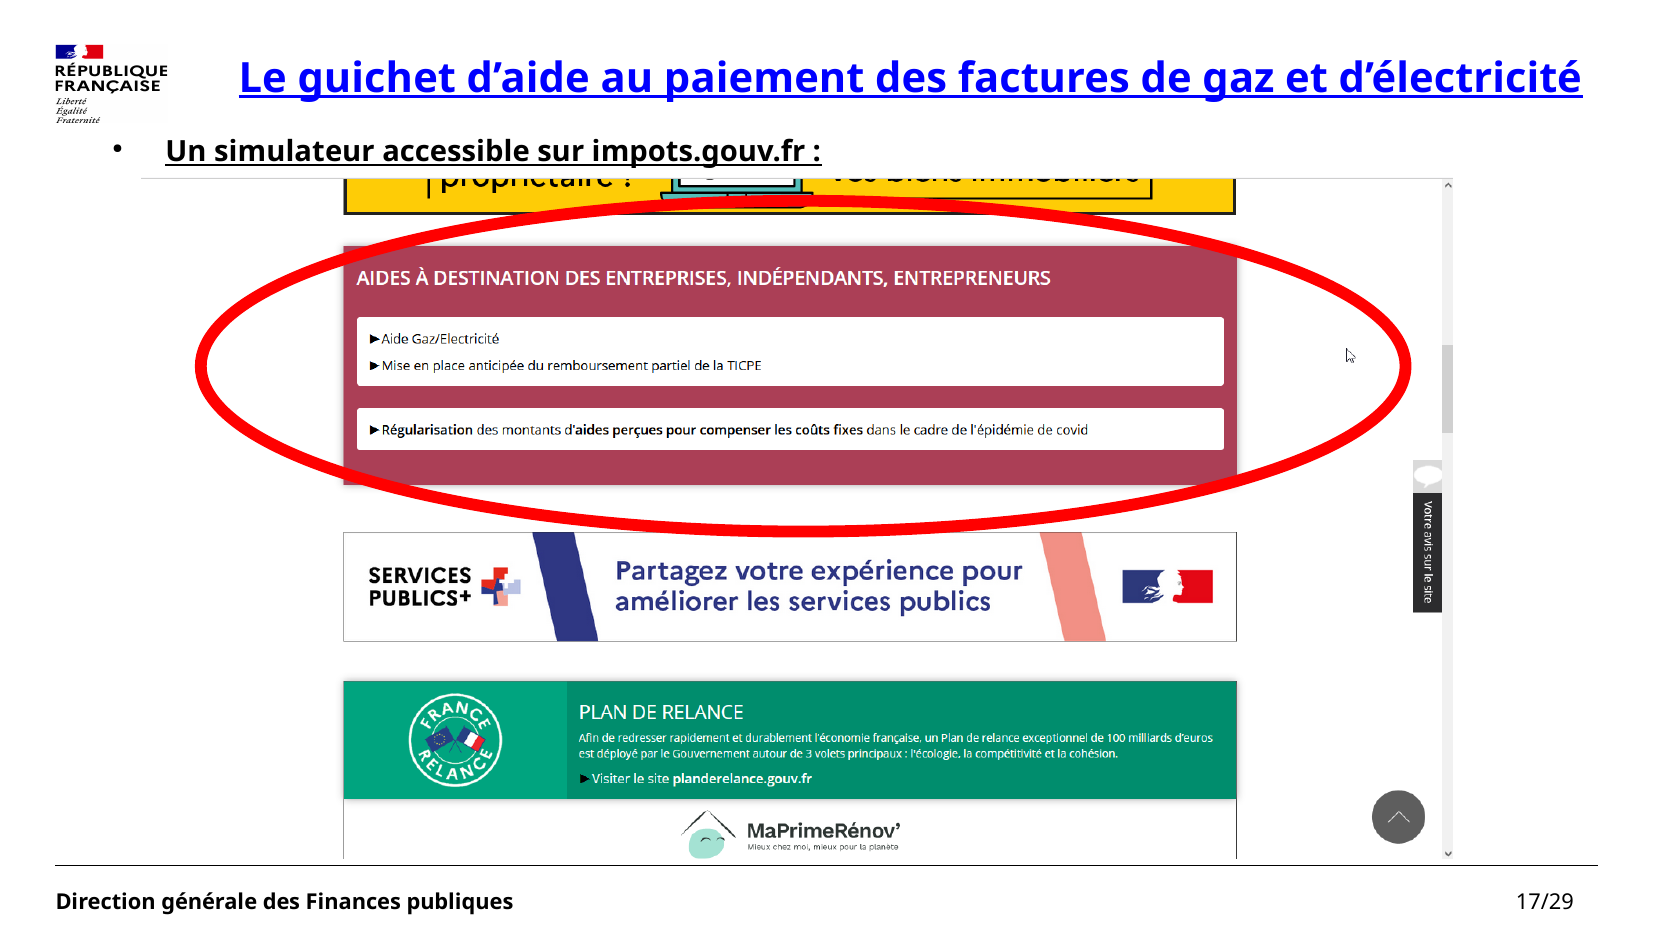

Le guichet d’aide au paiement des factures de gaz et d’électricité
# Un simulateur accessible sur impots.gouv.fr :